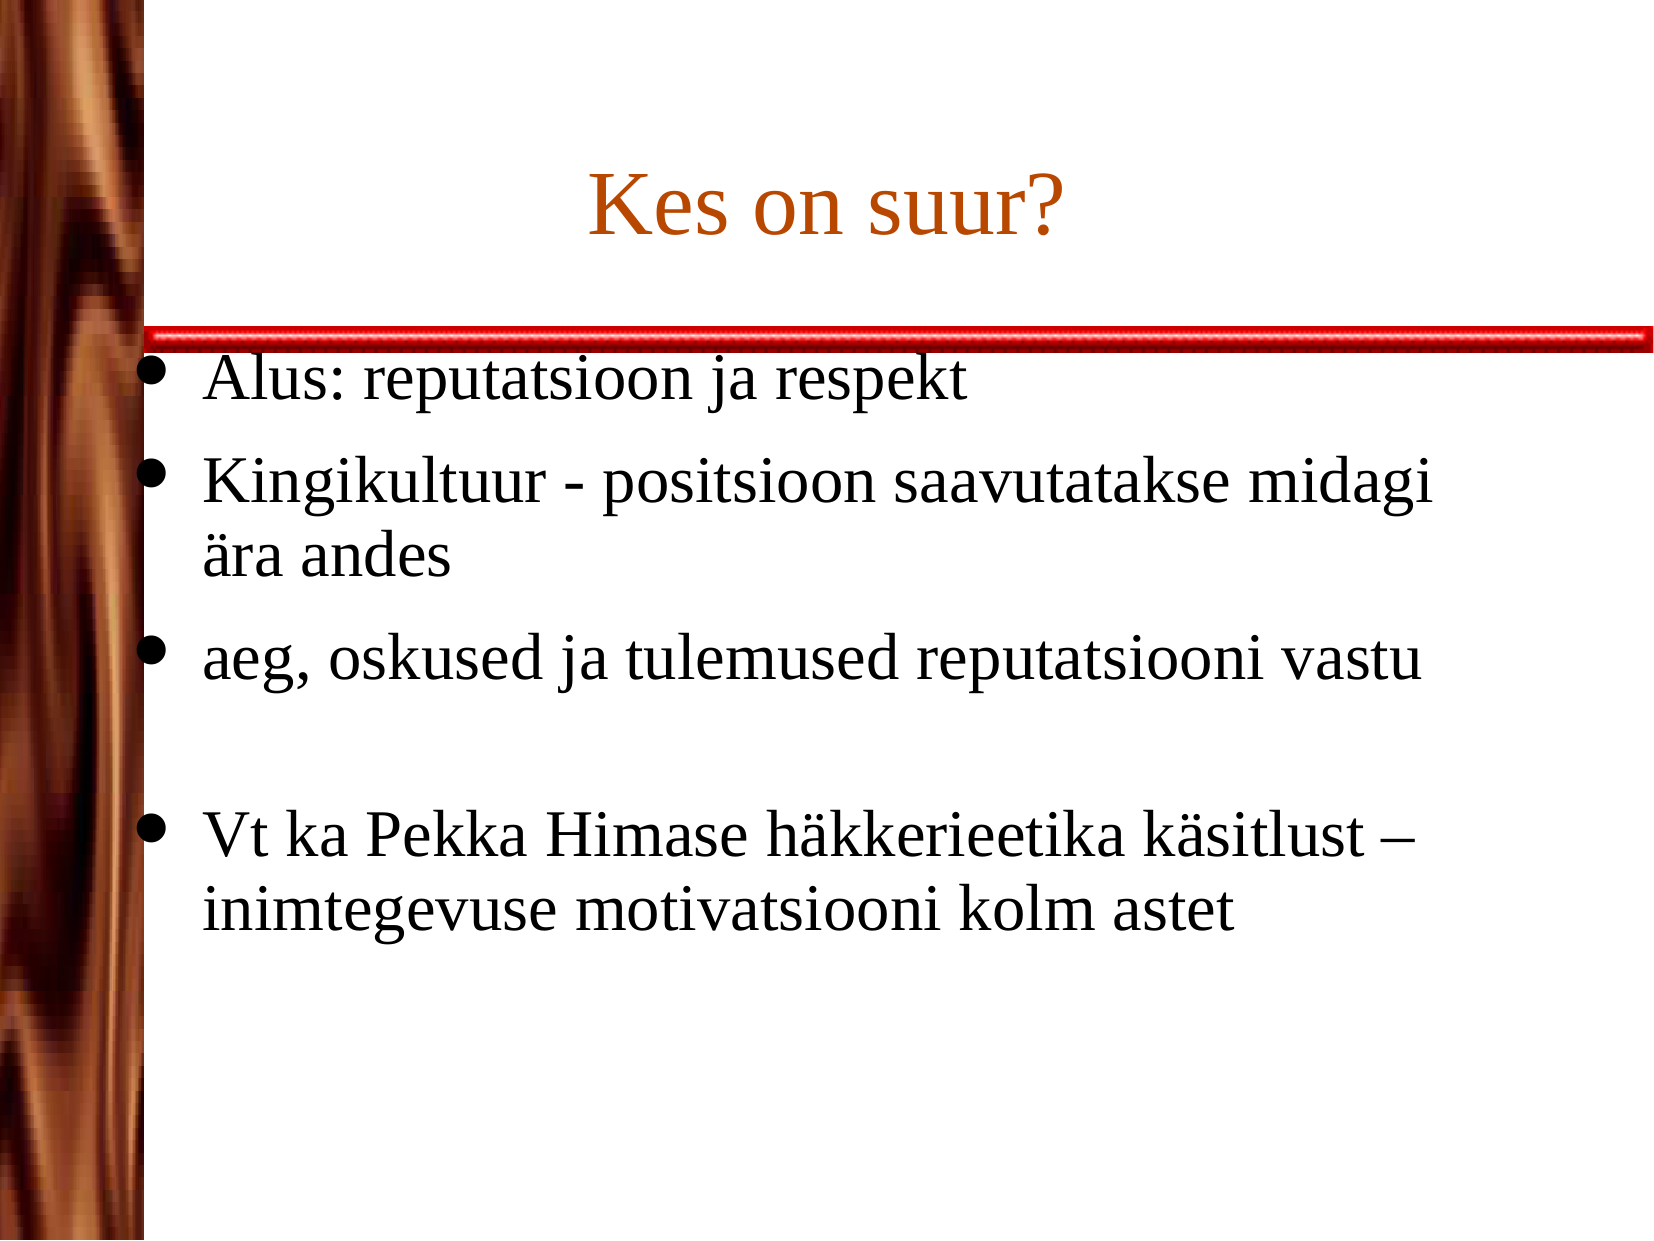

# Kes on suur?
Alus: reputatsioon ja respekt
Kingikultuur - positsioon saavutatakse midagi ära andes
aeg, oskused ja tulemused reputatsiooni vastu
Vt ka Pekka Himase häkkerieetika käsitlust – inimtegevuse motivatsiooni kolm astet